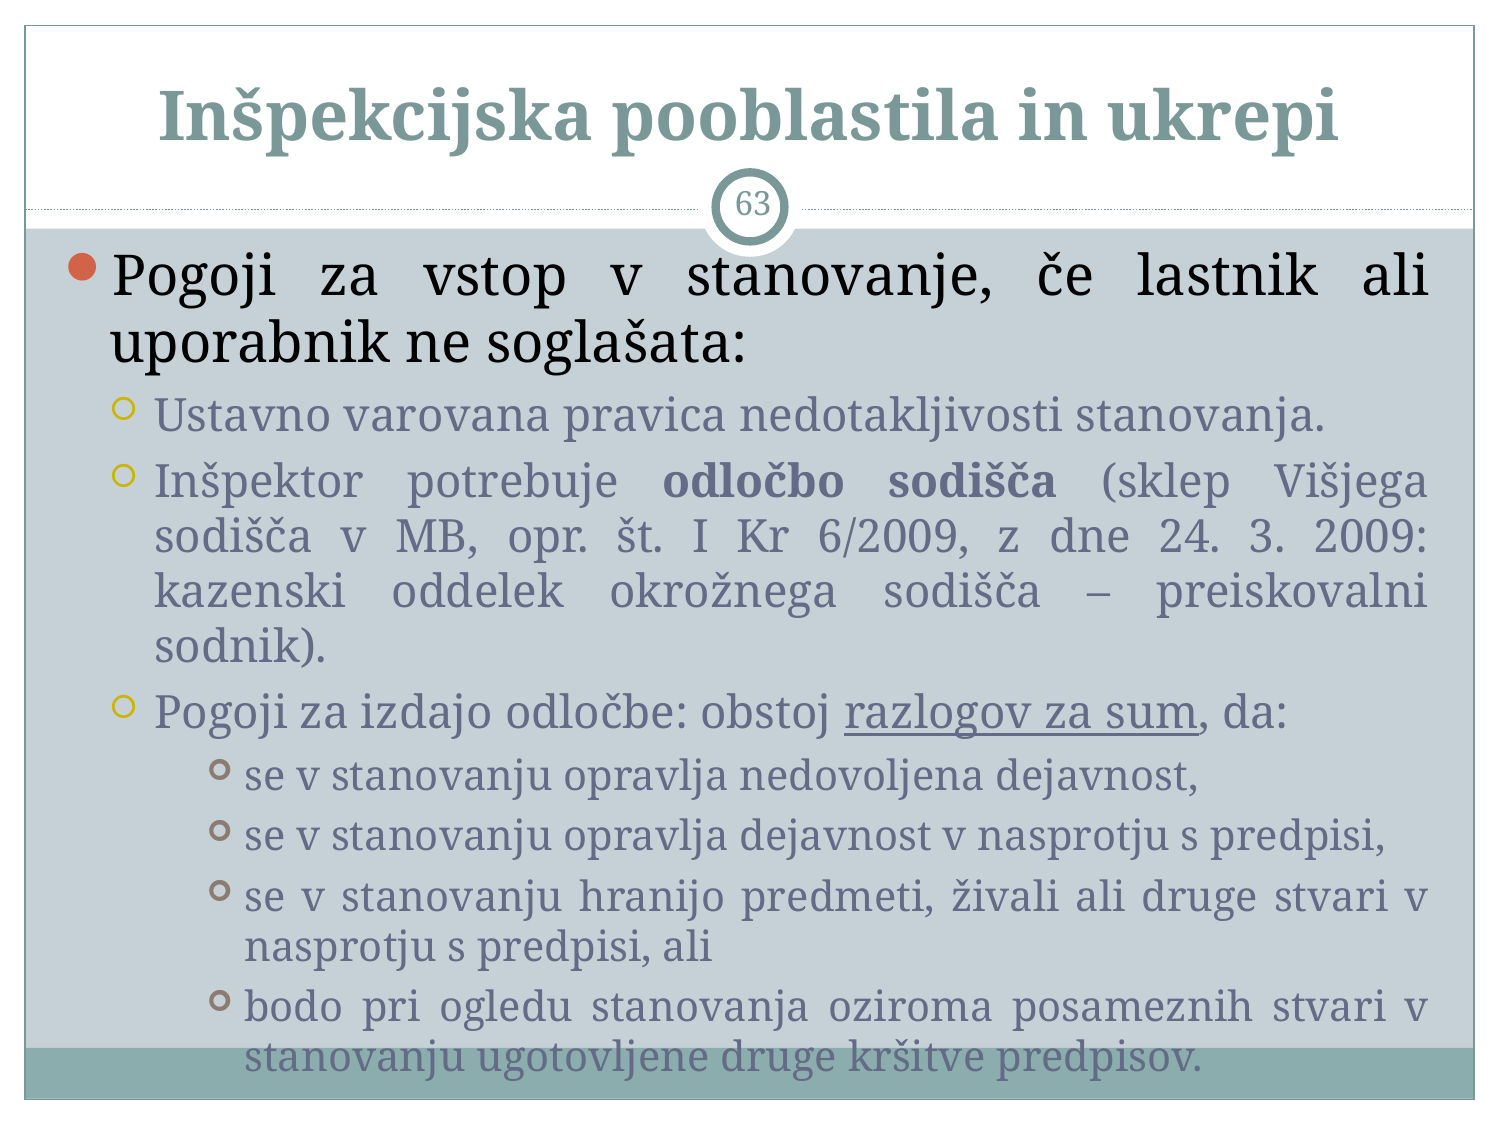

# Inšpekcijska pooblastila in ukrepi
Pogoji za vstop v stanovanje, če lastnik ali uporabnik ne soglašata:
Ustavno varovana pravica nedotakljivosti stanovanja.
Inšpektor potrebuje odločbo sodišča (sklep Višjega sodišča v MB, opr. št. I Kr 6/2009, z dne 24. 3. 2009: kazenski oddelek okrožnega sodišča – preiskovalni sodnik).
Pogoji za izdajo odločbe: obstoj razlogov za sum, da:
se v stanovanju opravlja nedovoljena dejavnost,
se v stanovanju opravlja dejavnost v nasprotju s predpisi,
se v stanovanju hranijo predmeti, živali ali druge stvari v nasprotju s predpisi, ali
bodo pri ogledu stanovanja oziroma posameznih stvari v stanovanju ugotovljene druge kršitve predpisov.